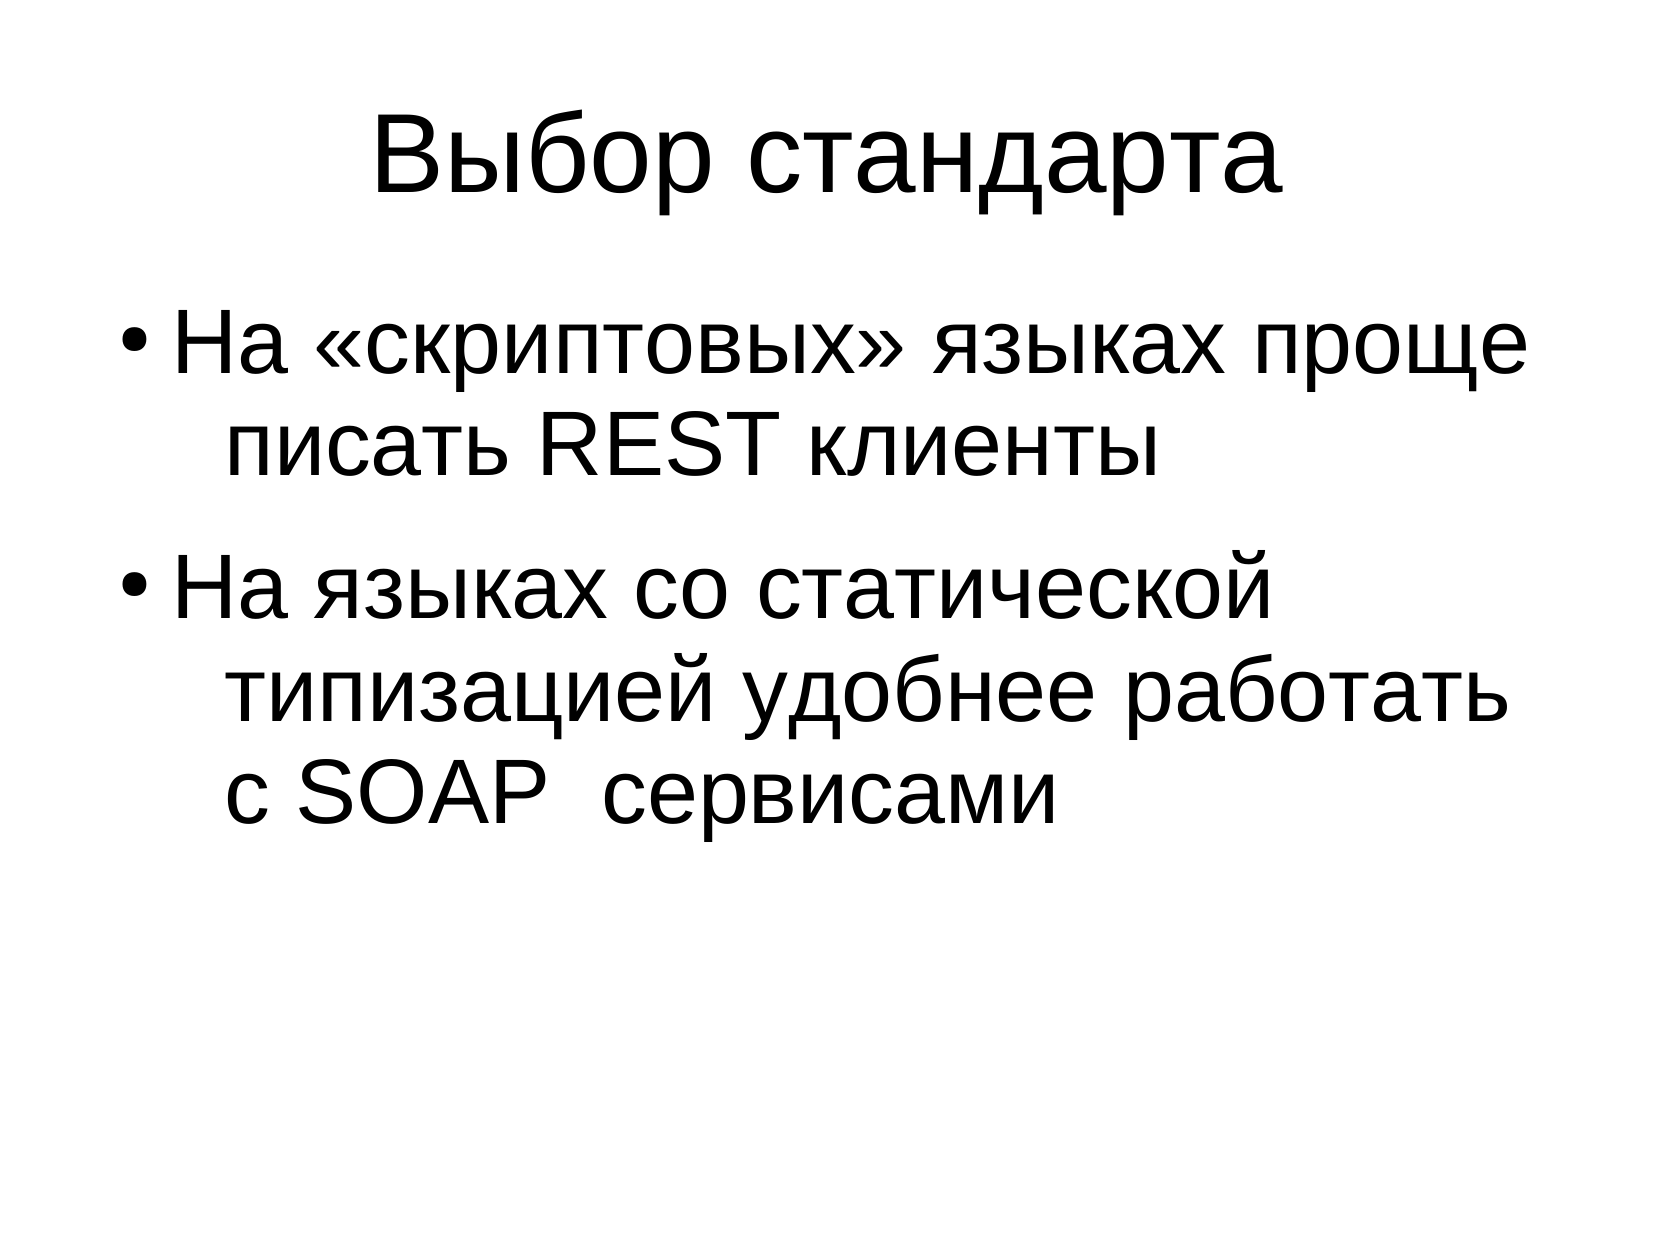

# Выбор стандарта
На «скриптовых» языках проще писать REST клиенты
На языках со статической типизацией удобнее работать с SOAP сервисами